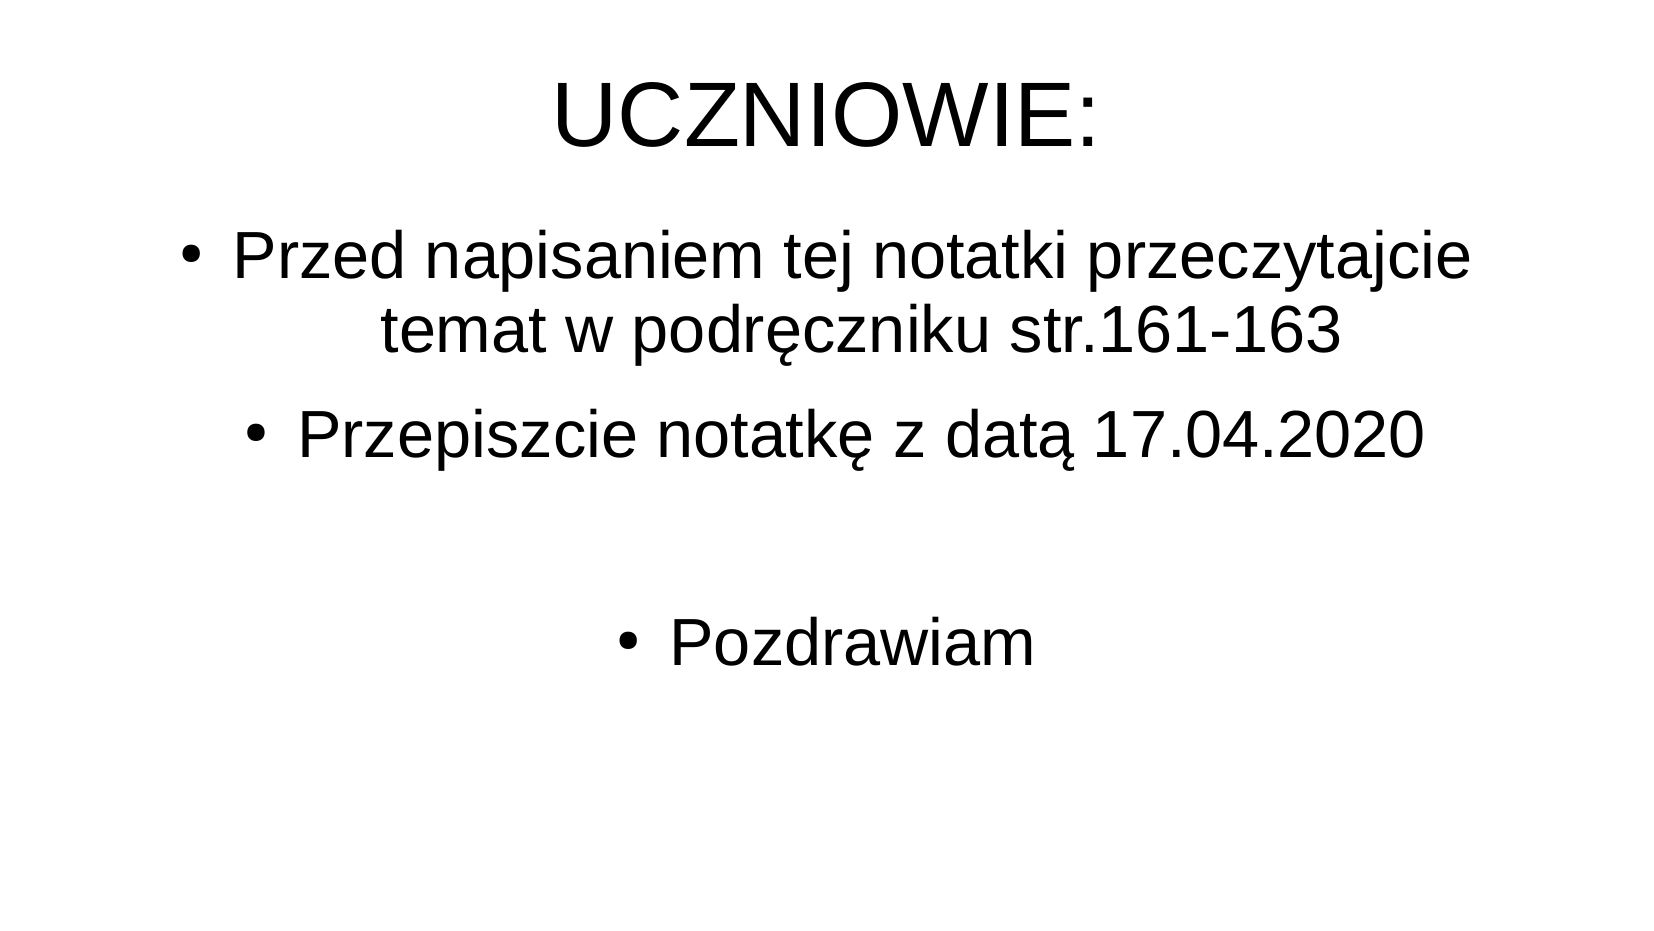

# UCZNIOWIE:
Przed napisaniem tej notatki przeczytajcie temat w podręczniku str.161-163
Przepiszcie notatkę z datą 17.04.2020
Pozdrawiam